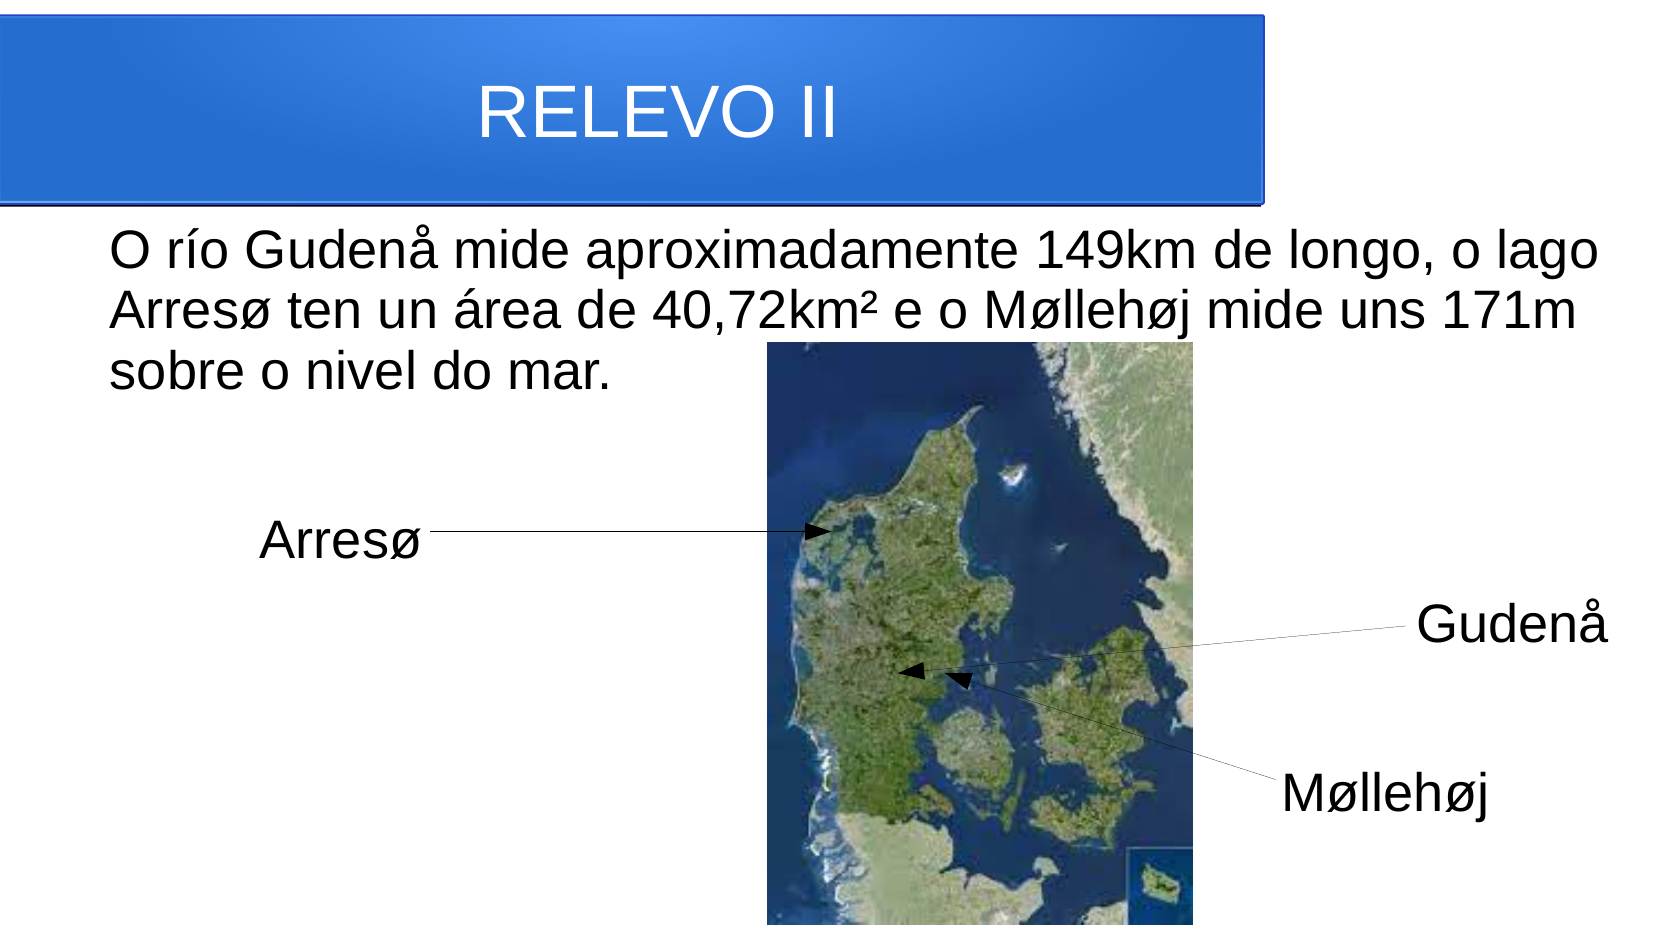

# RELEVO II
O río Gudenå mide aproximadamente 149km de longo, o lago Arresø ten un área de 40,72km² e o Møllehøj mide uns 171m sobre o nivel do mar.
 Arresø
Gudenå
Møllehøj